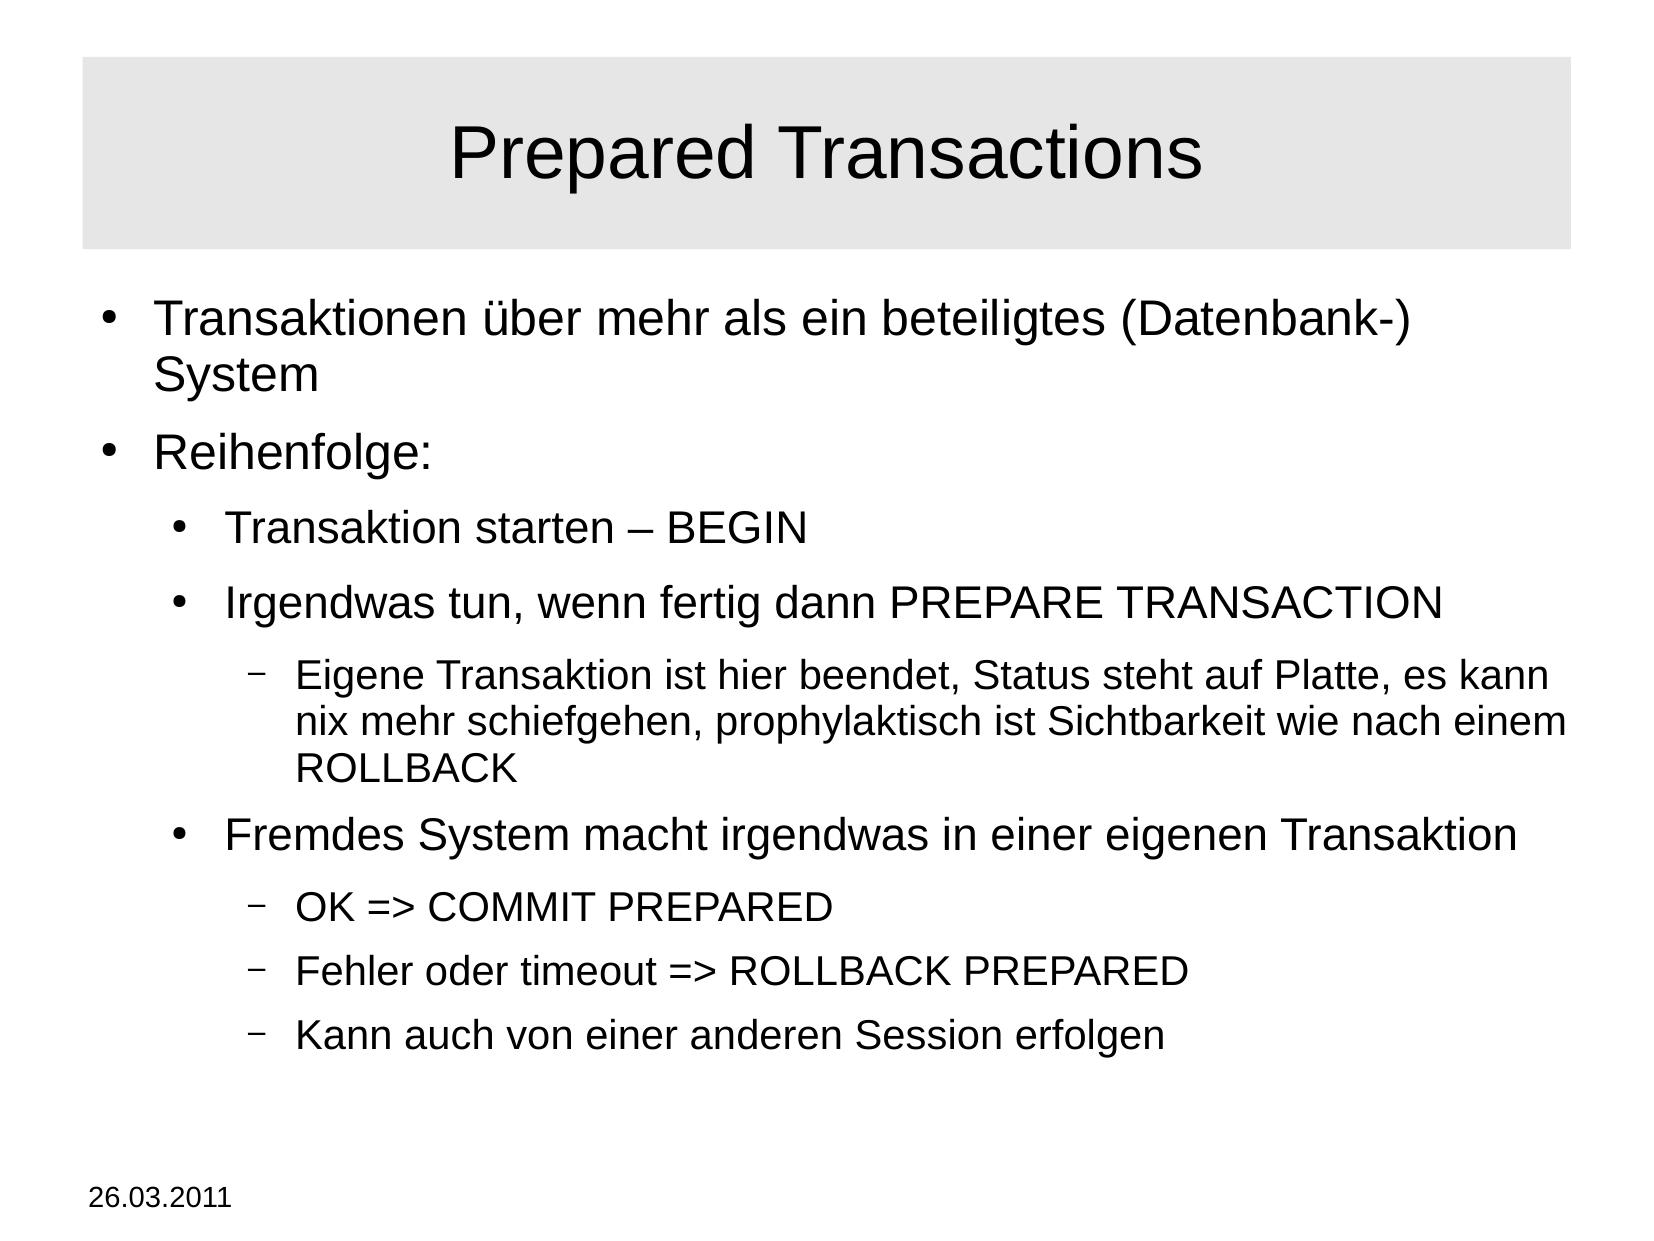

# Prepared Transactions
Transaktionen über mehr als ein beteiligtes (Datenbank-) System
Reihenfolge:
Transaktion starten – BEGIN
Irgendwas tun, wenn fertig dann PREPARE TRANSACTION
Eigene Transaktion ist hier beendet, Status steht auf Platte, es kann nix mehr schiefgehen, prophylaktisch ist Sichtbarkeit wie nach einem ROLLBACK
Fremdes System macht irgendwas in einer eigenen Transaktion
OK => COMMIT PREPARED
Fehler oder timeout => ROLLBACK PREPARED
Kann auch von einer anderen Session erfolgen
26.03.2011